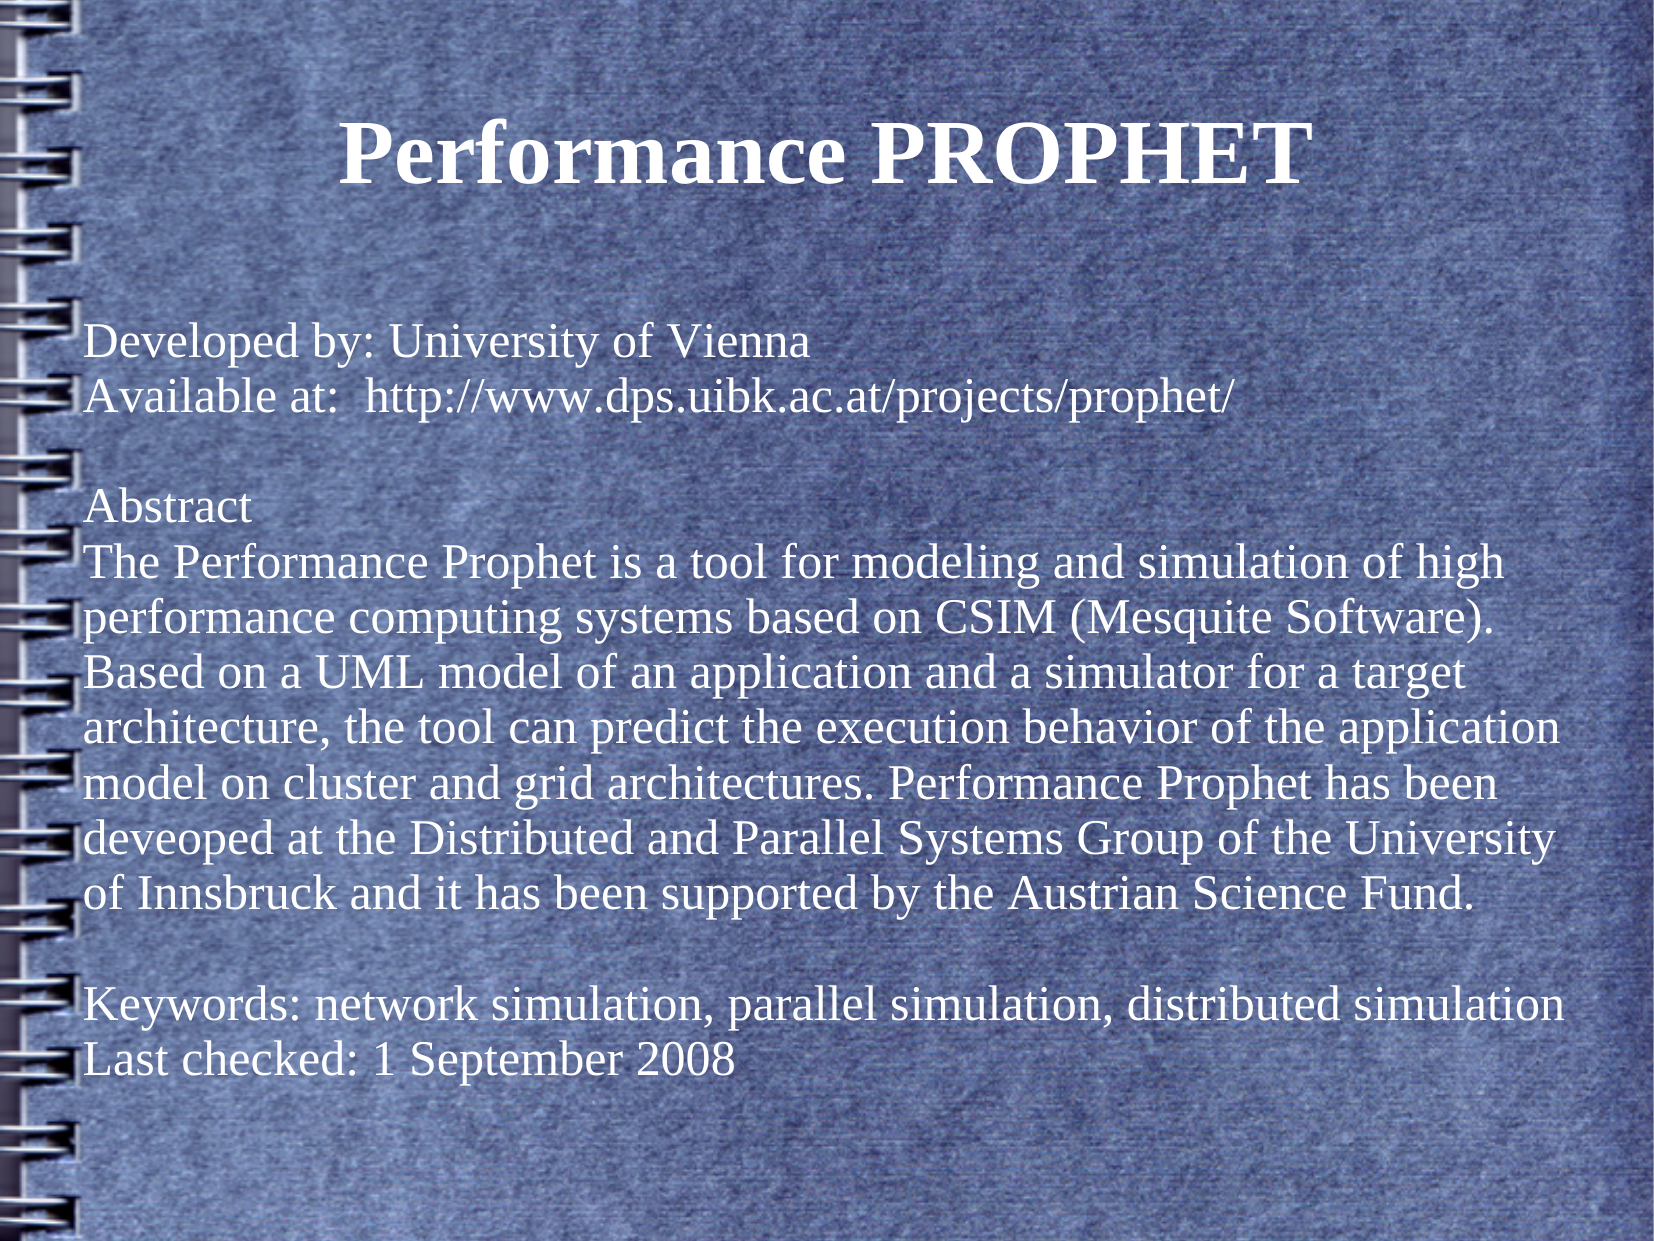

# Performance PROPHET
Developed by: University of Vienna
Available at: http://www.dps.uibk.ac.at/projects/prophet/
Abstract
The Performance Prophet is a tool for modeling and simulation of high performance computing systems based on CSIM (Mesquite Software). Based on a UML model of an application and a simulator for a target architecture, the tool can predict the execution behavior of the application model on cluster and grid architectures. Performance Prophet has been deveoped at the Distributed and Parallel Systems Group of the University of Innsbruck and it has been supported by the Austrian Science Fund.
Keywords: network simulation, parallel simulation, distributed simulation
Last checked: 1 September 2008